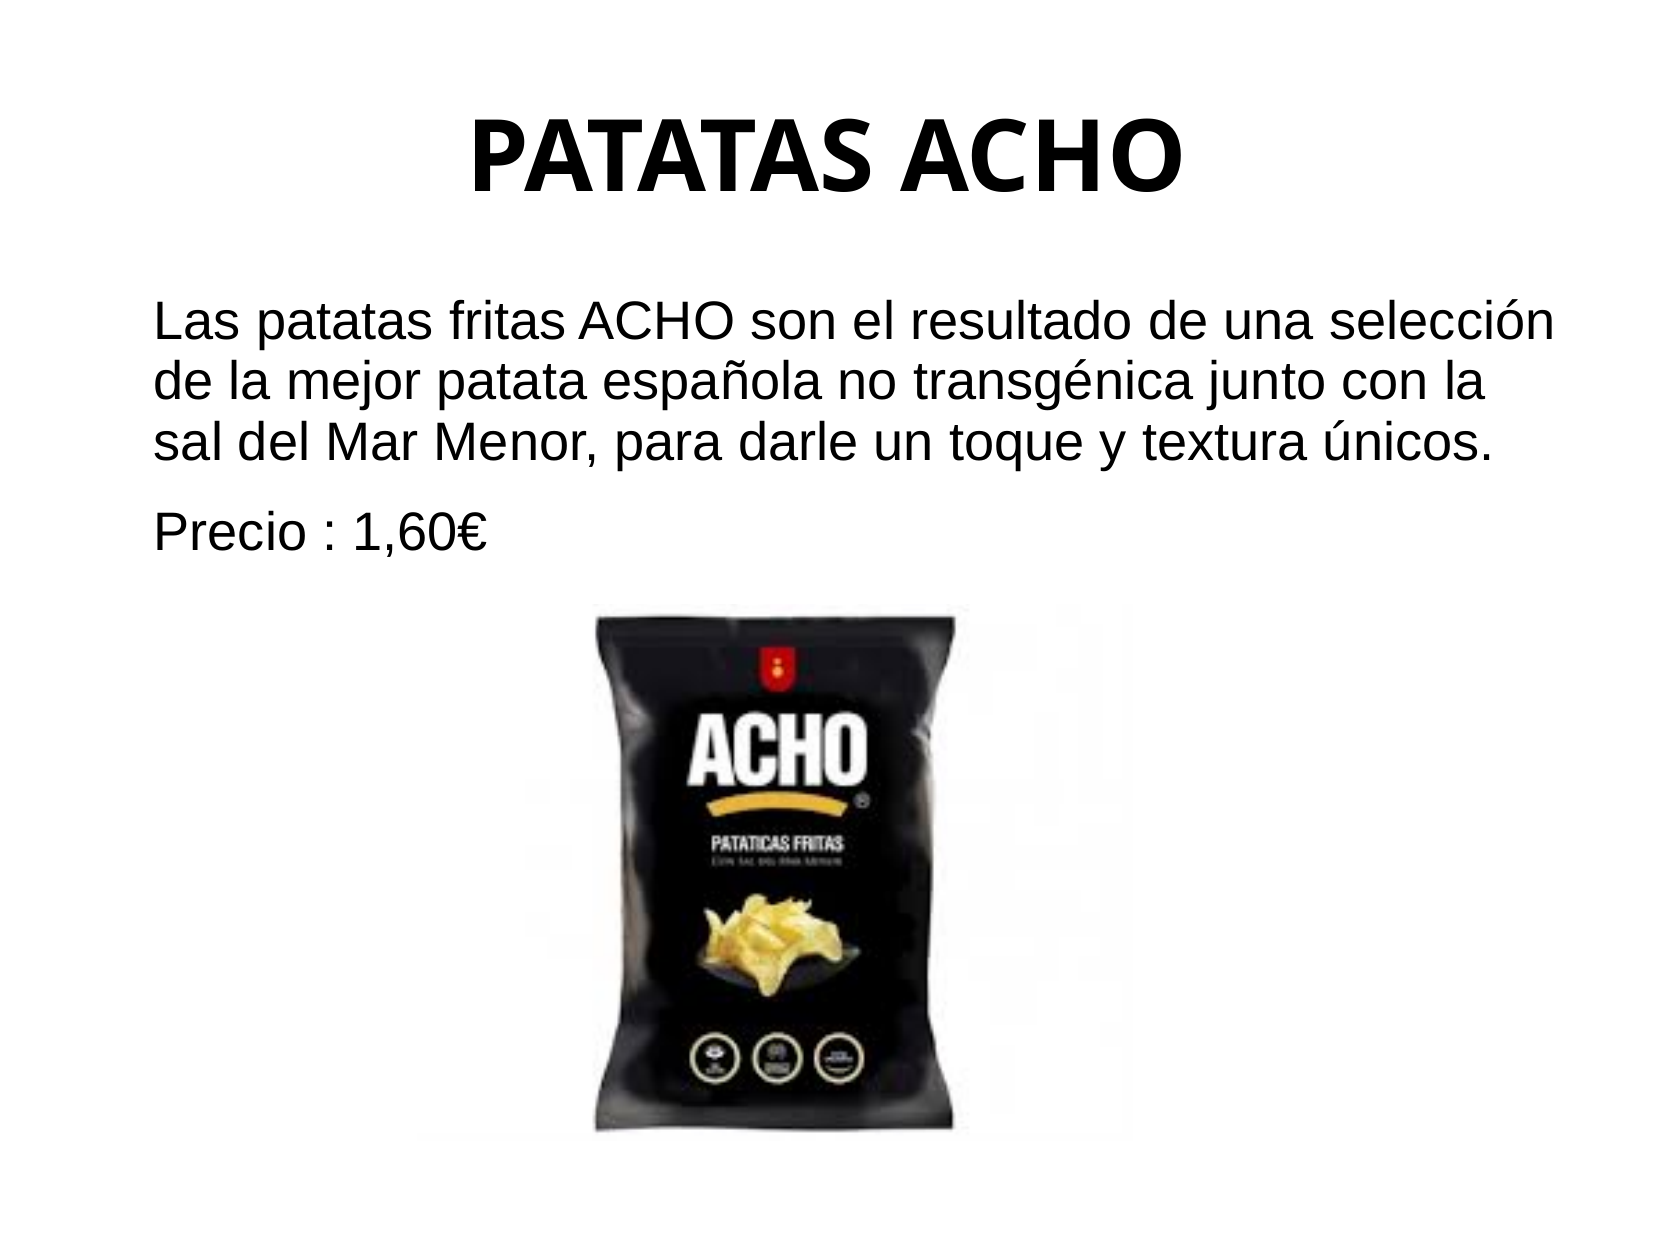

# PATATAS ACHO
Las patatas fritas ACHO son el resultado de una selección de la mejor patata española no transgénica junto con la sal del Mar Menor, para darle un toque y textura únicos.
Precio : 1,60€